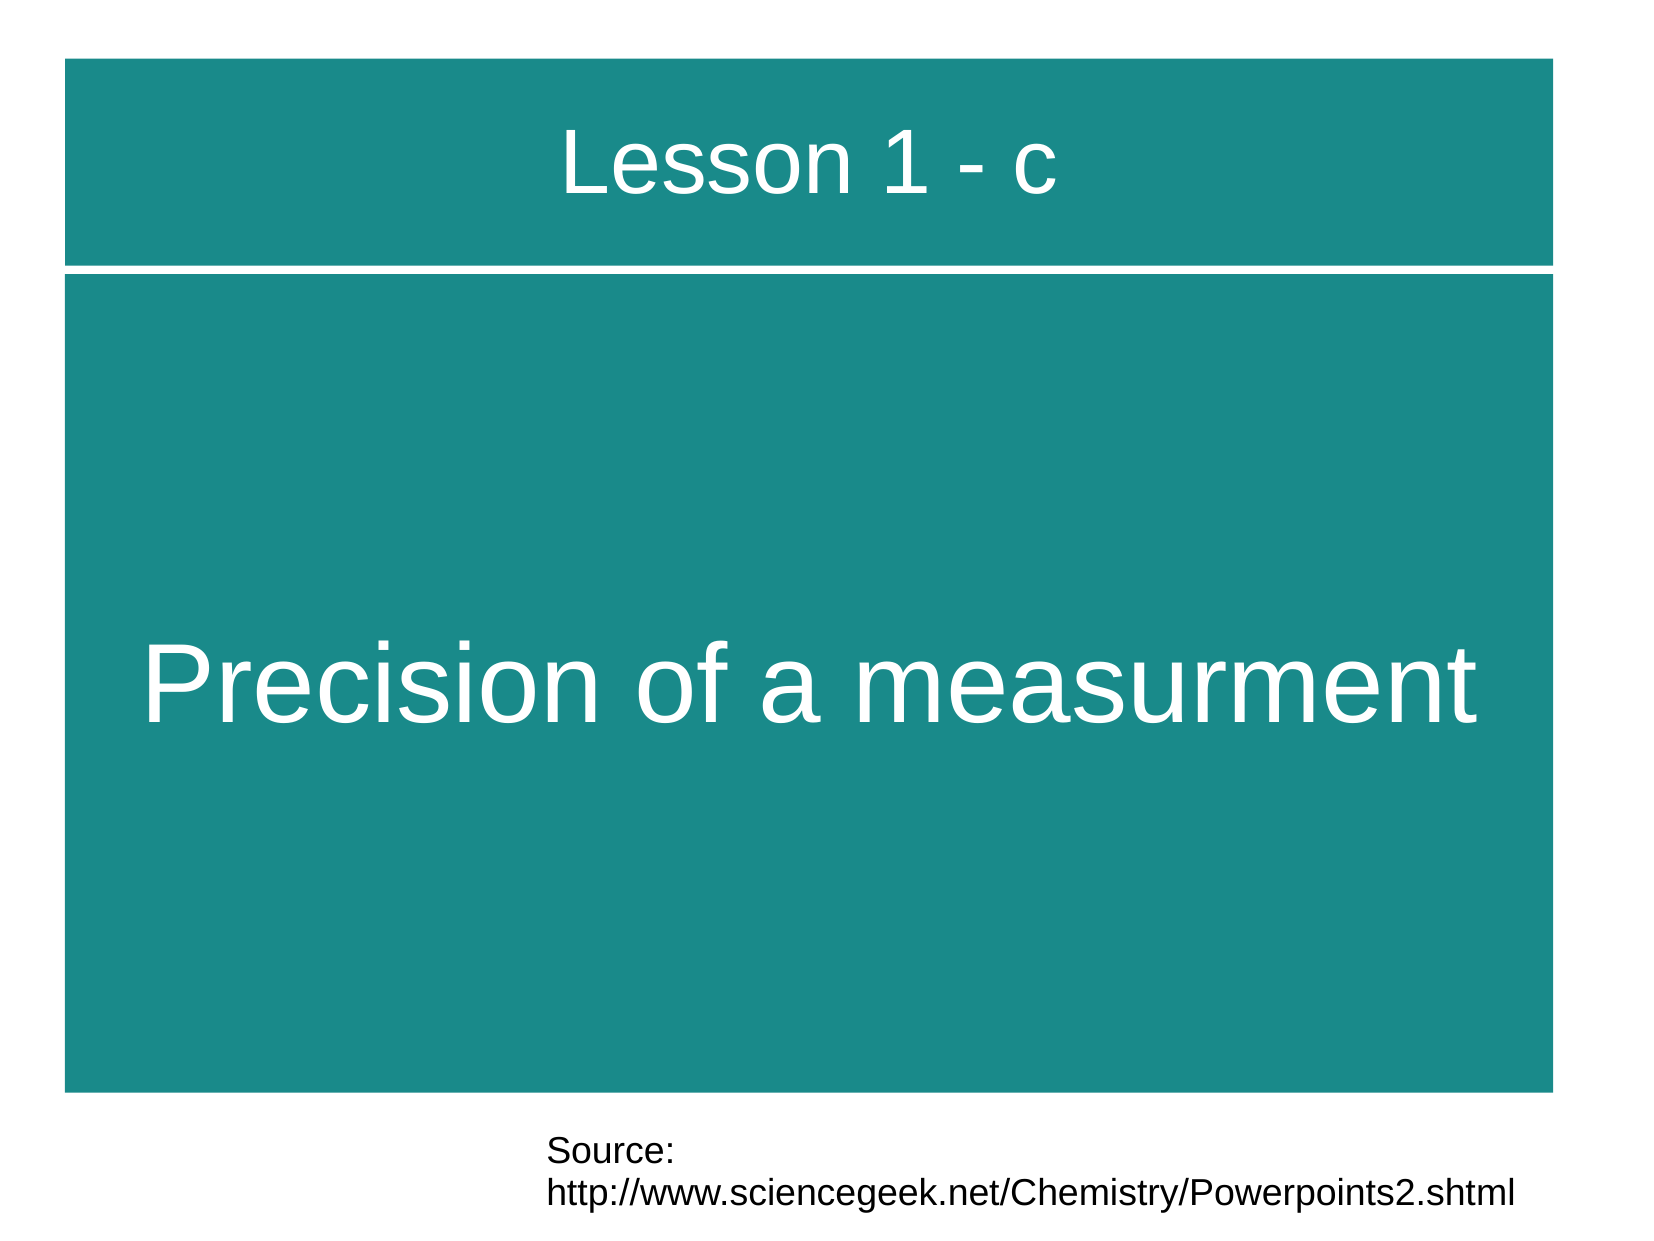

# Lesson 1 - c
Precision of a measurment
Source: http://www.sciencegeek.net/Chemistry/Powerpoints2.shtml